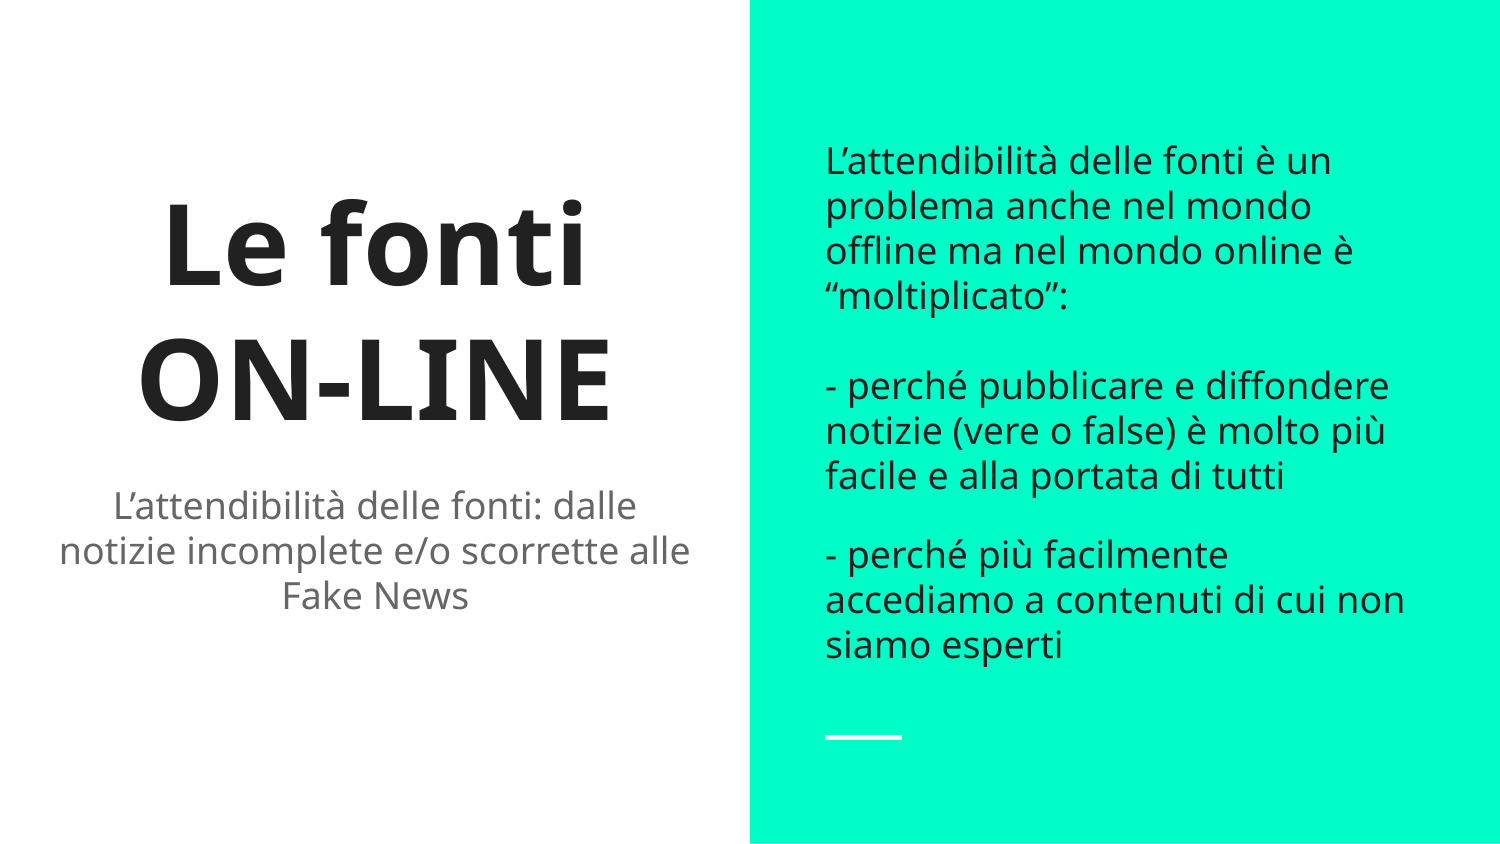

L’attendibilità delle fonti è un problema anche nel mondo offline ma nel mondo online è “moltiplicato”:
- perché pubblicare e diffondere notizie (vere o false) è molto più facile e alla portata di tutti
- perché più facilmente accediamo a contenuti di cui non siamo esperti
# Le fonti ON-LINE
L’attendibilità delle fonti: dalle notizie incomplete e/o scorrette alle Fake News